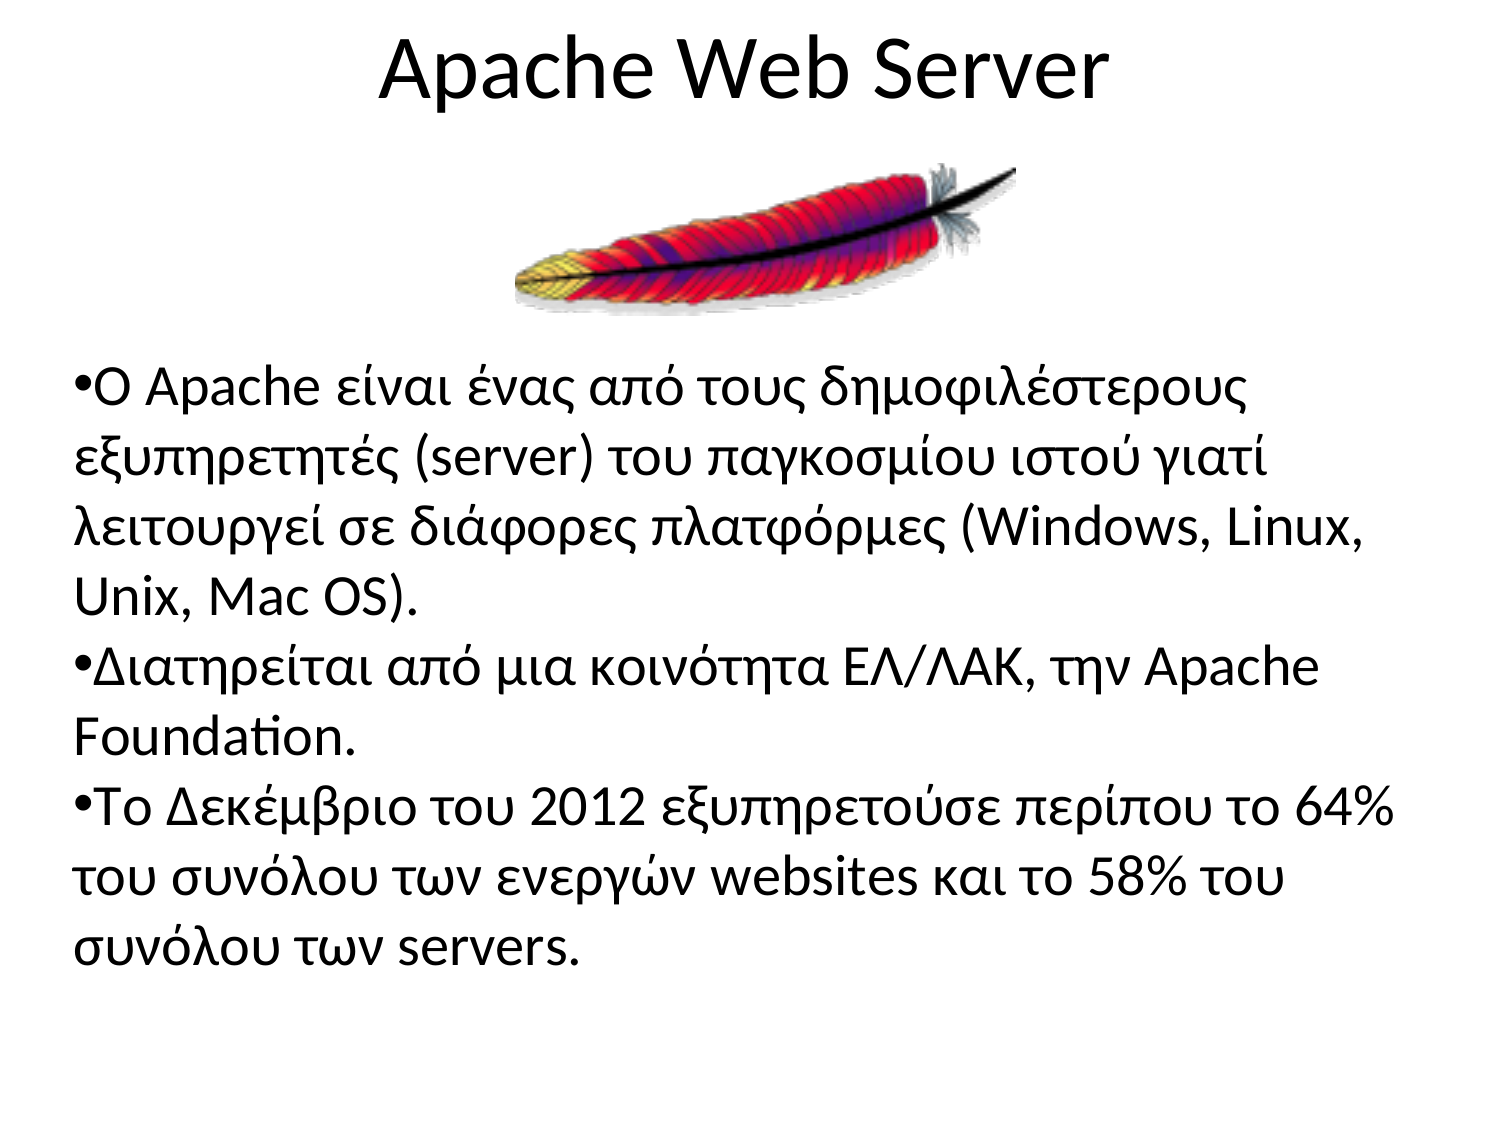

Apache Web Server
17/5/2013
Θεματα ΚτΠ/Γ
O Apache είναι ένας από τους δημοφιλέστερους εξυπηρετητές (server) του παγκοσμίου ιστού γιατί λειτουργεί σε διάφορες πλατφόρμες (Windows, Linux, Unix, Mac OS).
Διατηρείται από μια κοινότητα ΕΛ/ΛΑΚ, την Apache Foundation.
Tο Δεκέμβριο του 2012 εξυπηρετούσε περίπου το 64% του συνόλου των ενεργών websites και το 58% του συνόλου των servers.